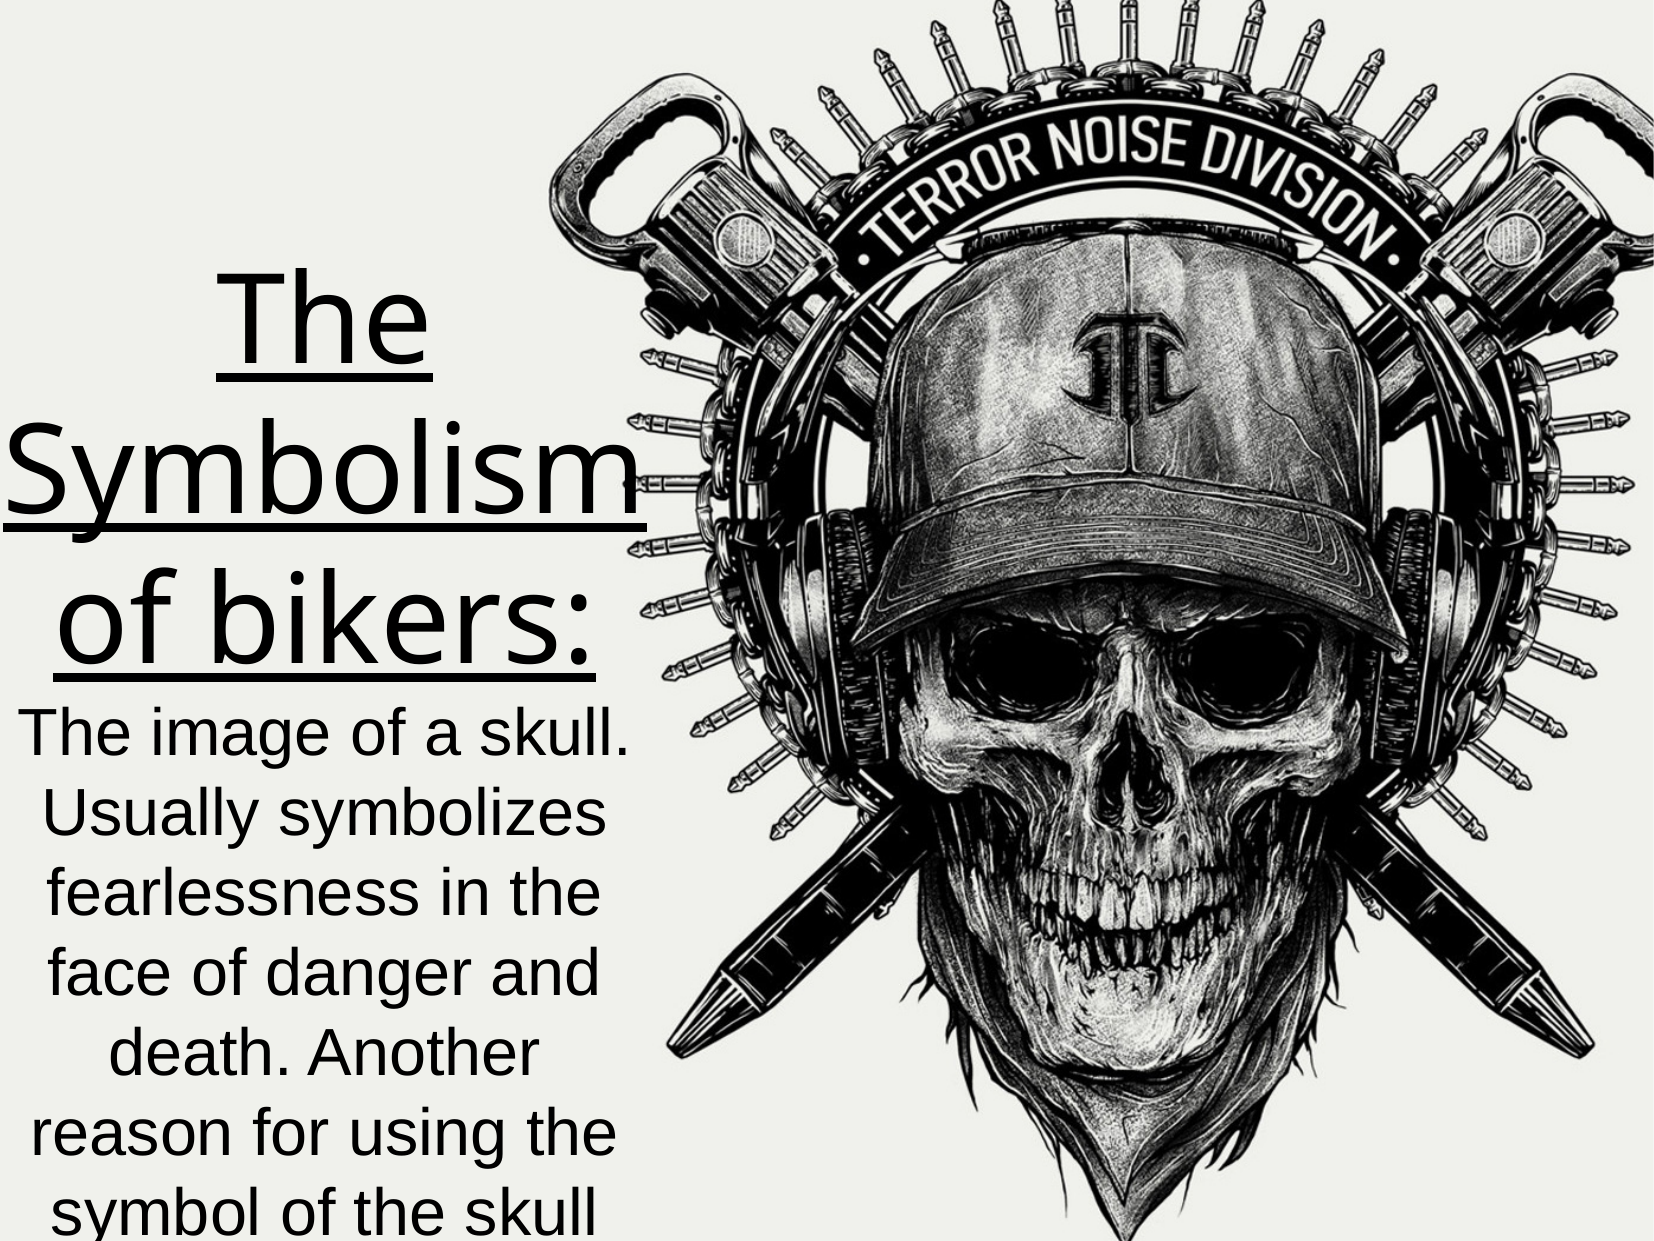

# The Symbolism of bikers: The image of a skull. Usually symbolizes fearlessness in the face of danger and death. Another reason for using the symbol of the skull biker - protection from death.